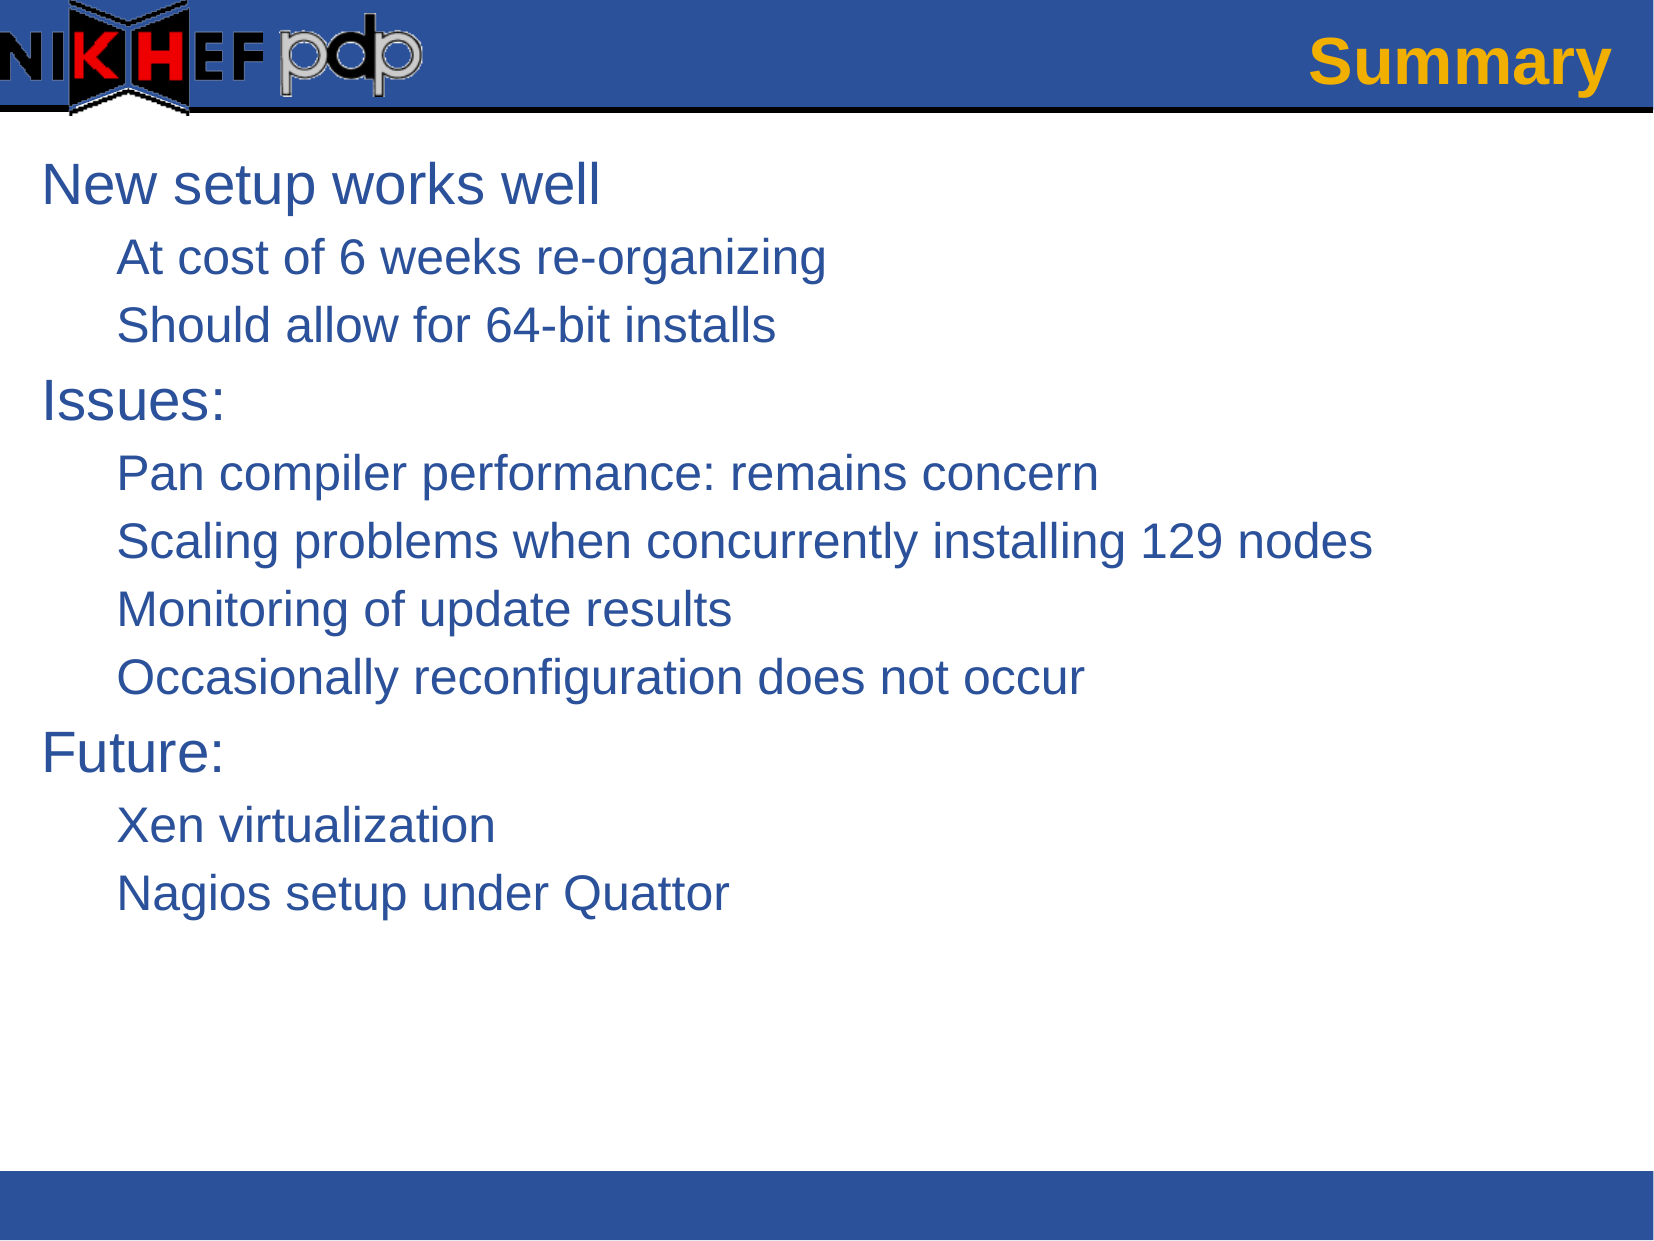

# Summary
New setup works well
At cost of 6 weeks re-organizing
Should allow for 64-bit installs
Issues:
Pan compiler performance: remains concern
Scaling problems when concurrently installing 129 nodes
Monitoring of update results
Occasionally reconfiguration does not occur
Future:
Xen virtualization
Nagios setup under Quattor